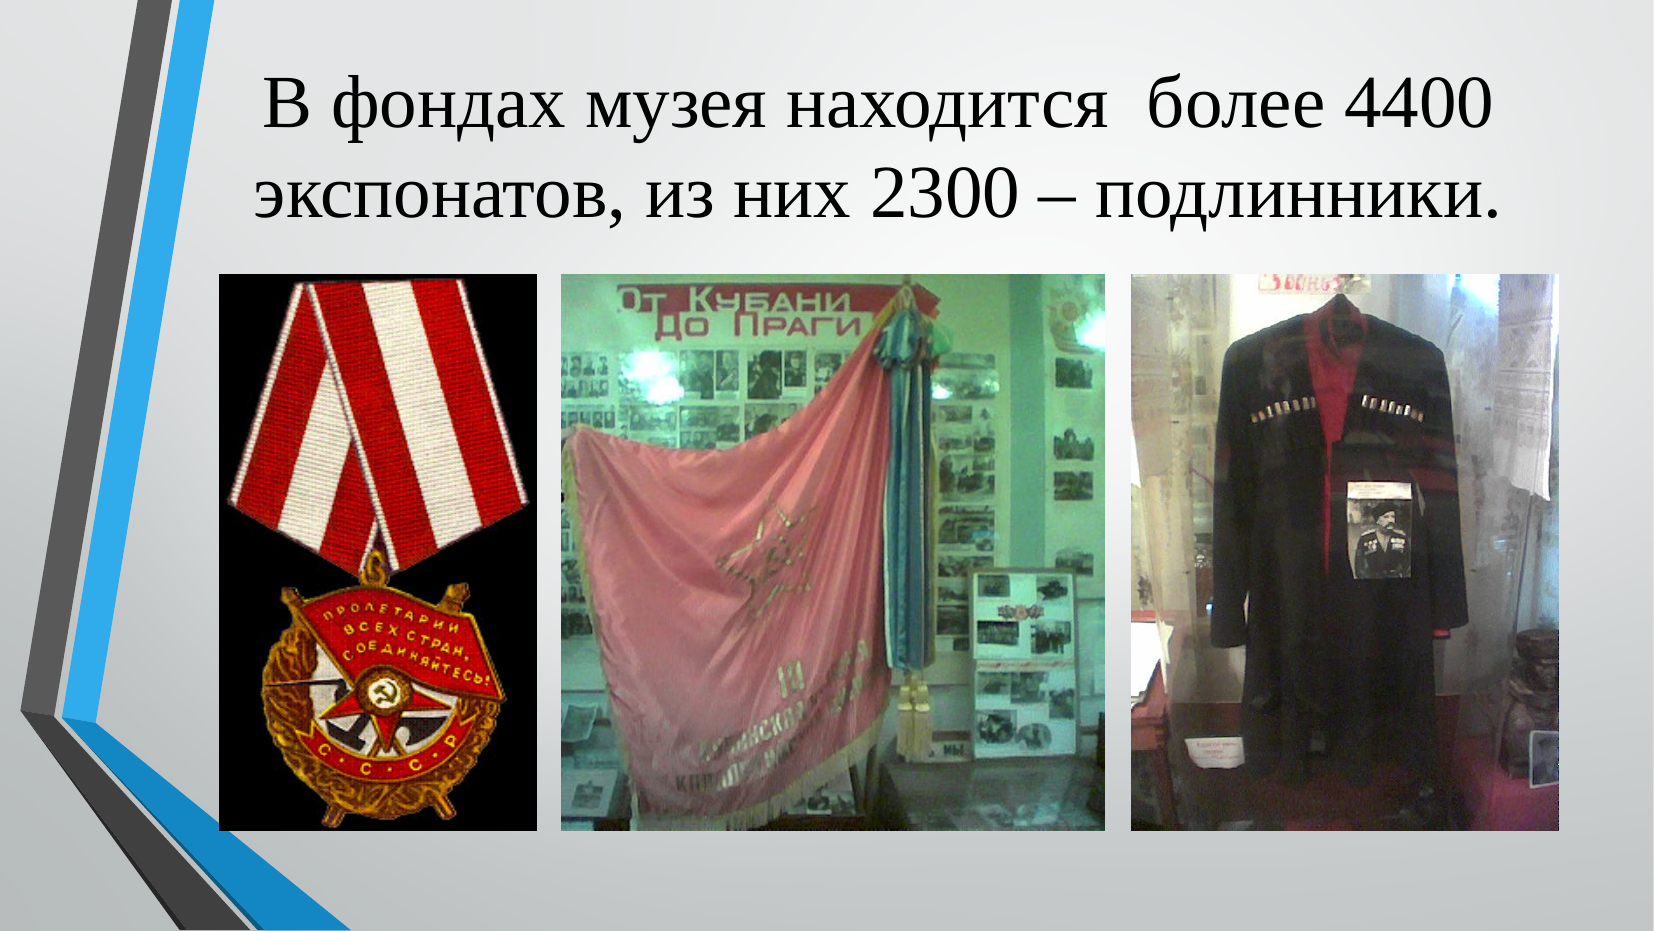

# В фондах музея находится более 4400 экспонатов, из них 2300 – подлинники.